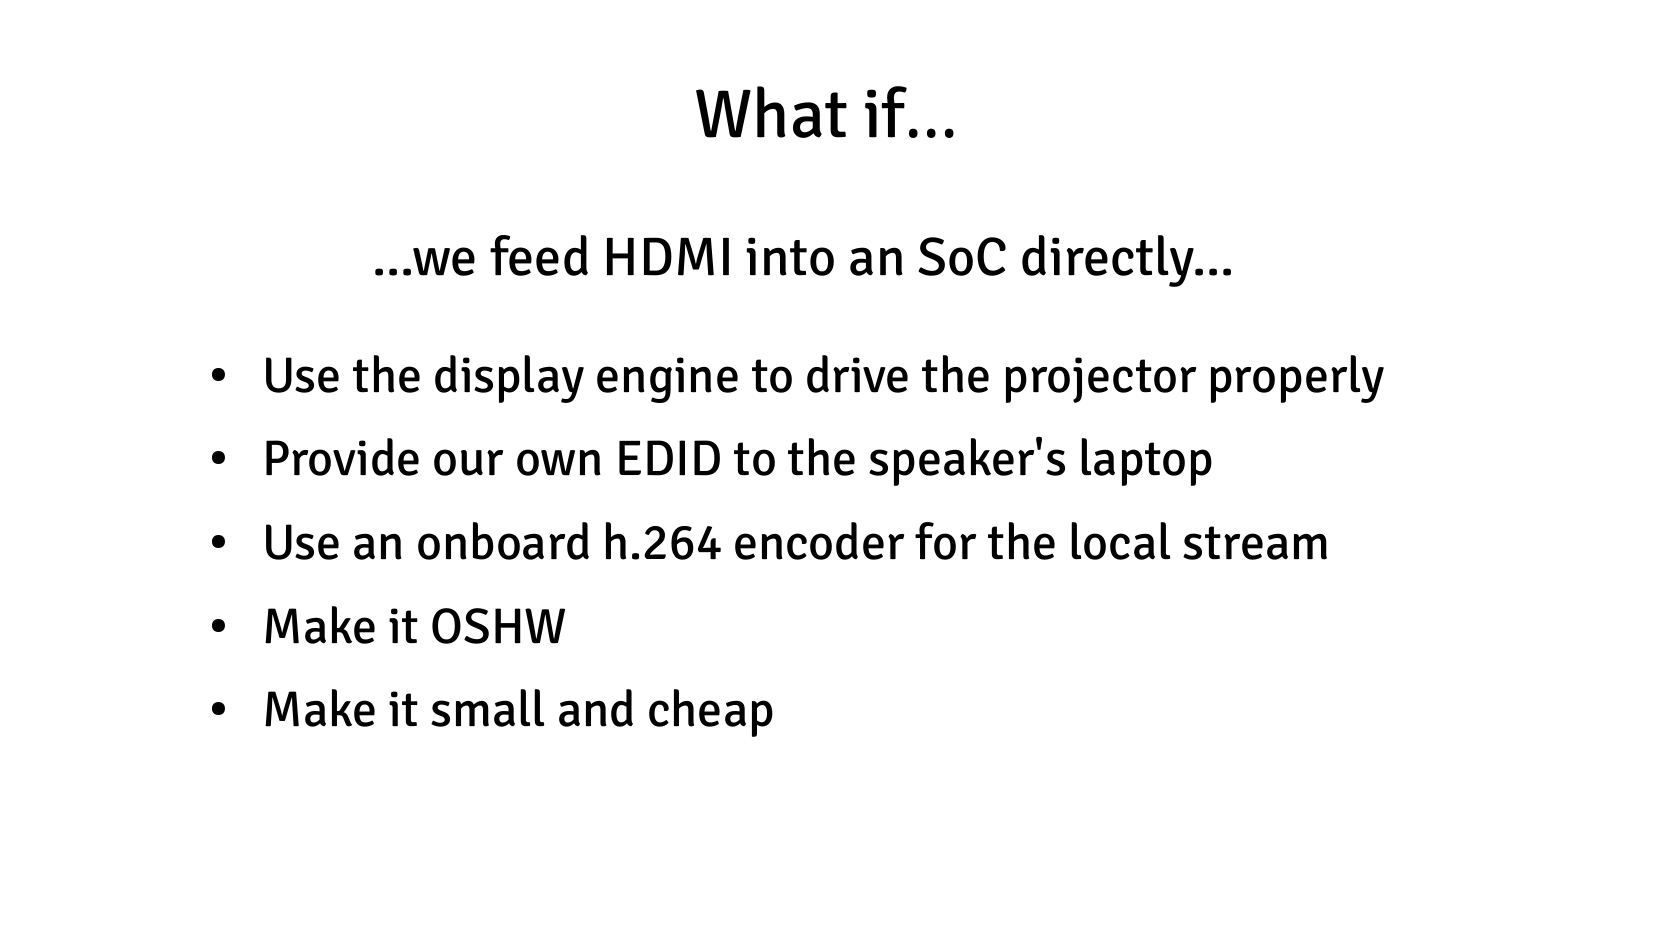

# What if…
...we feed HDMI into an SoC directly...
Use the display engine to drive the projector properly
Provide our own EDID to the speaker's laptop
Use an onboard h.264 encoder for the local stream
Make it OSHW
Make it small and cheap